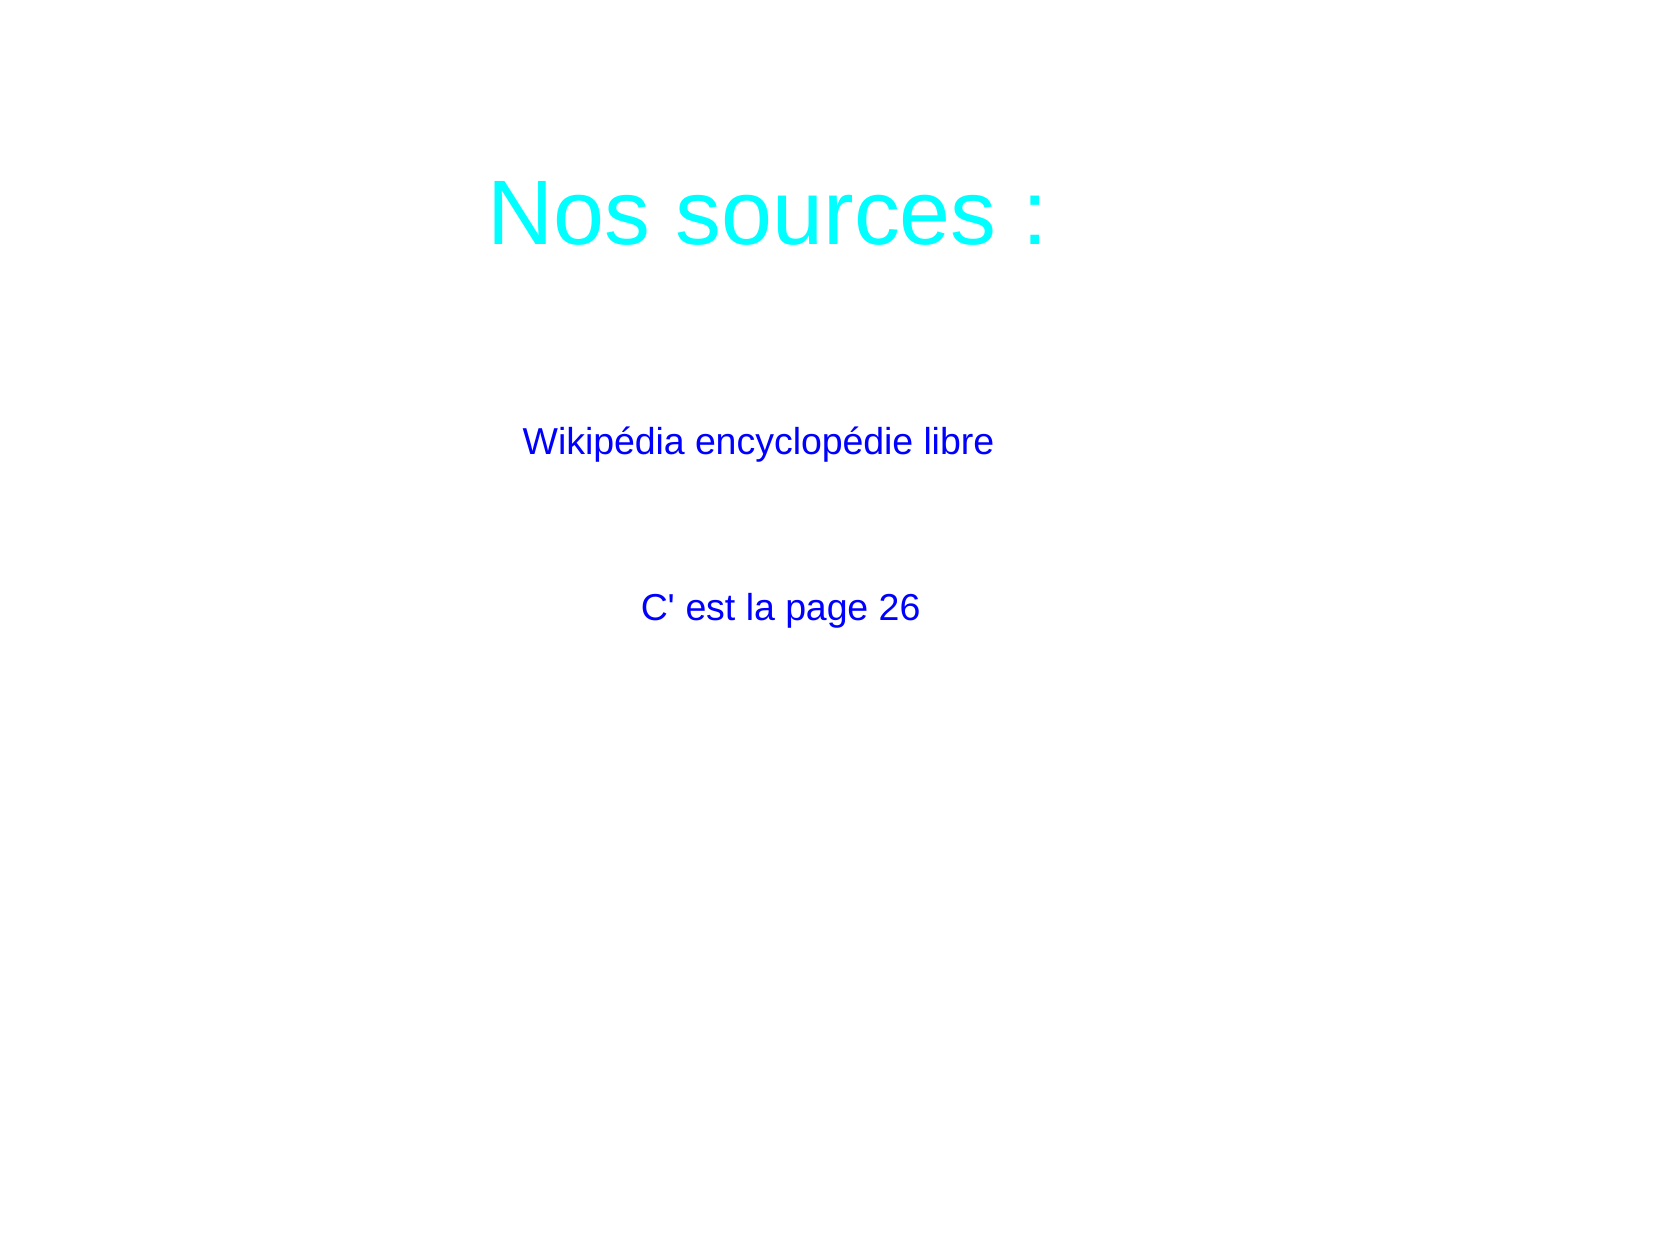

#
Nos sources :
Wikipédia encyclopédie libre
C' est la page 26